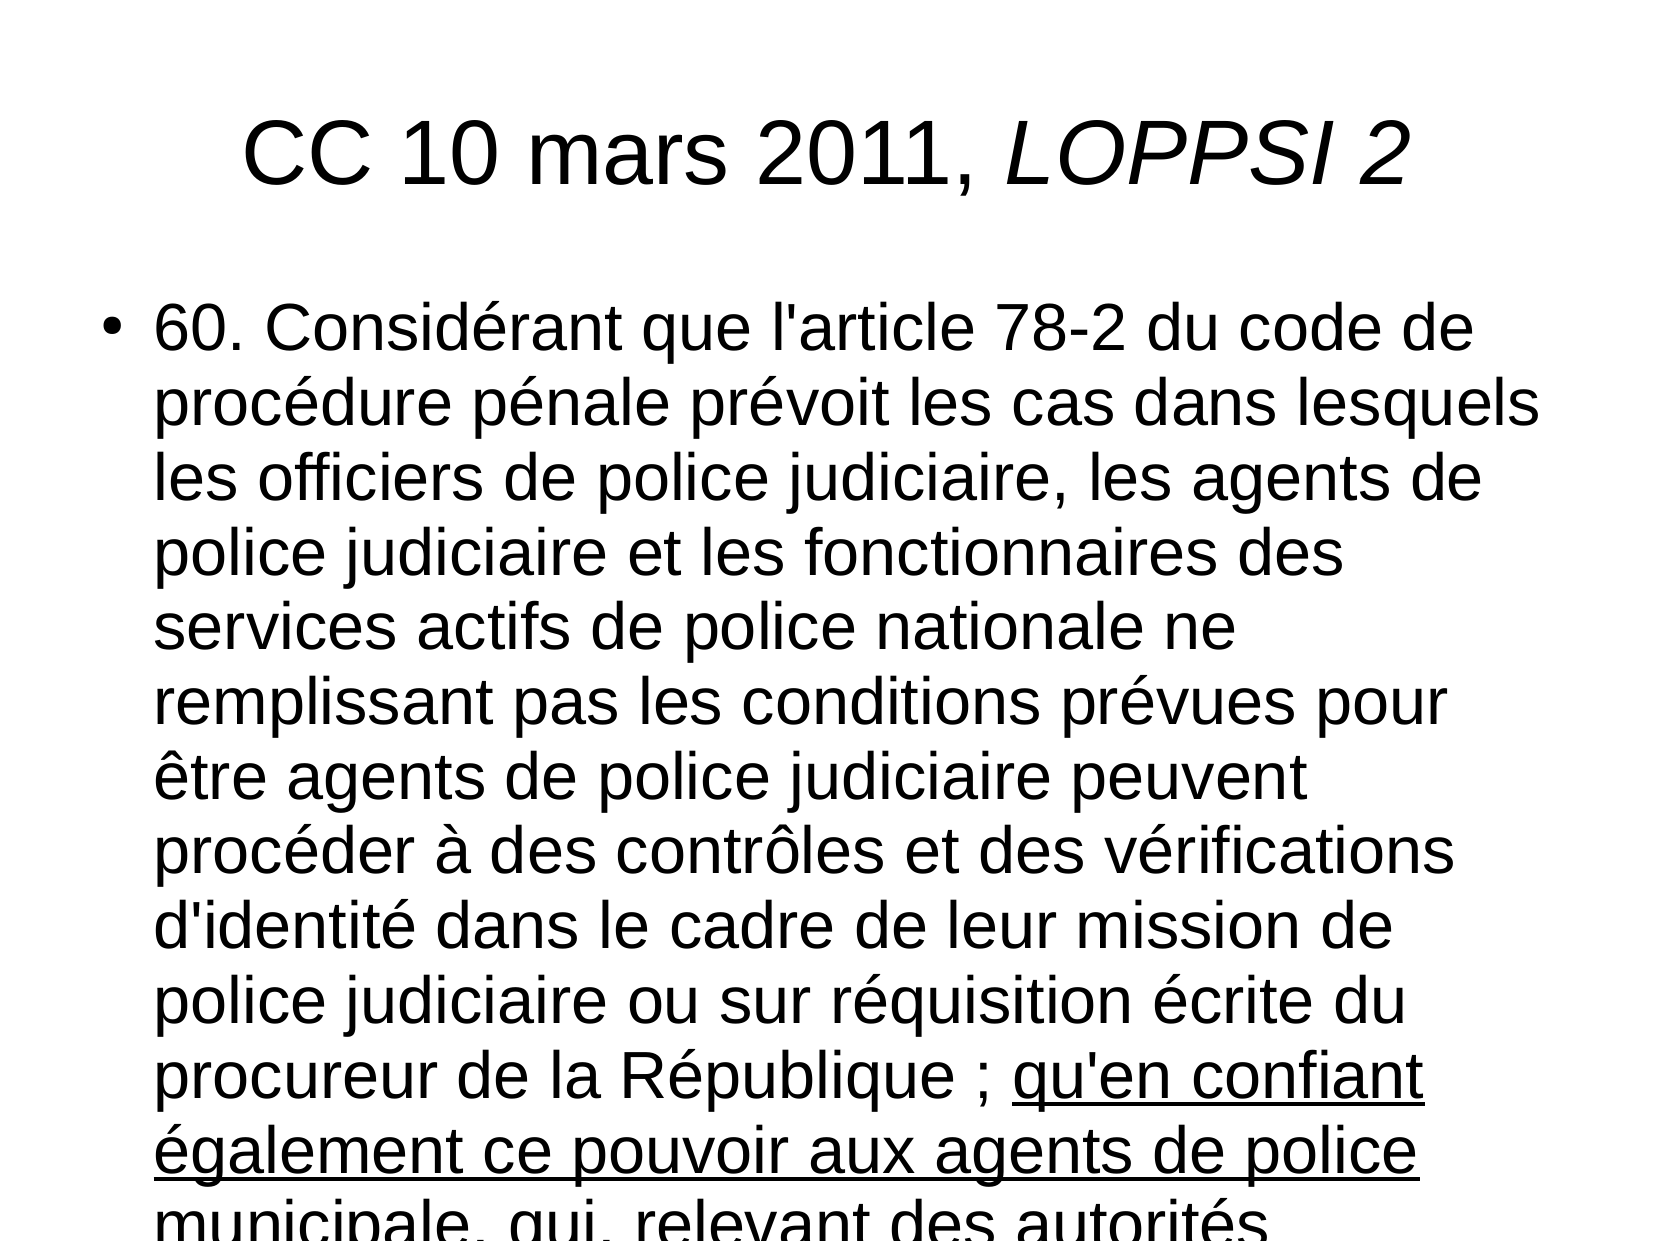

# CC 10 mars 2011, LOPPSI 2
60. Considérant que l'article 78-2 du code de procédure pénale prévoit les cas dans lesquels les officiers de police judiciaire, les agents de police judiciaire et les fonctionnaires des services actifs de police nationale ne remplissant pas les conditions prévues pour être agents de police judiciaire peuvent procéder à des contrôles et des vérifications d'identité dans le cadre de leur mission de police judiciaire ou sur réquisition écrite du procureur de la République ; qu'en confiant également ce pouvoir aux agents de police municipale, qui, relevant des autorités communales, ne sont pas mis à la disposition des officiers de police judiciaire, l'article 92 méconnaît l'article 66 de la Constitution ; que, par suite, il doit être déclaré contraire à la Constitution ;